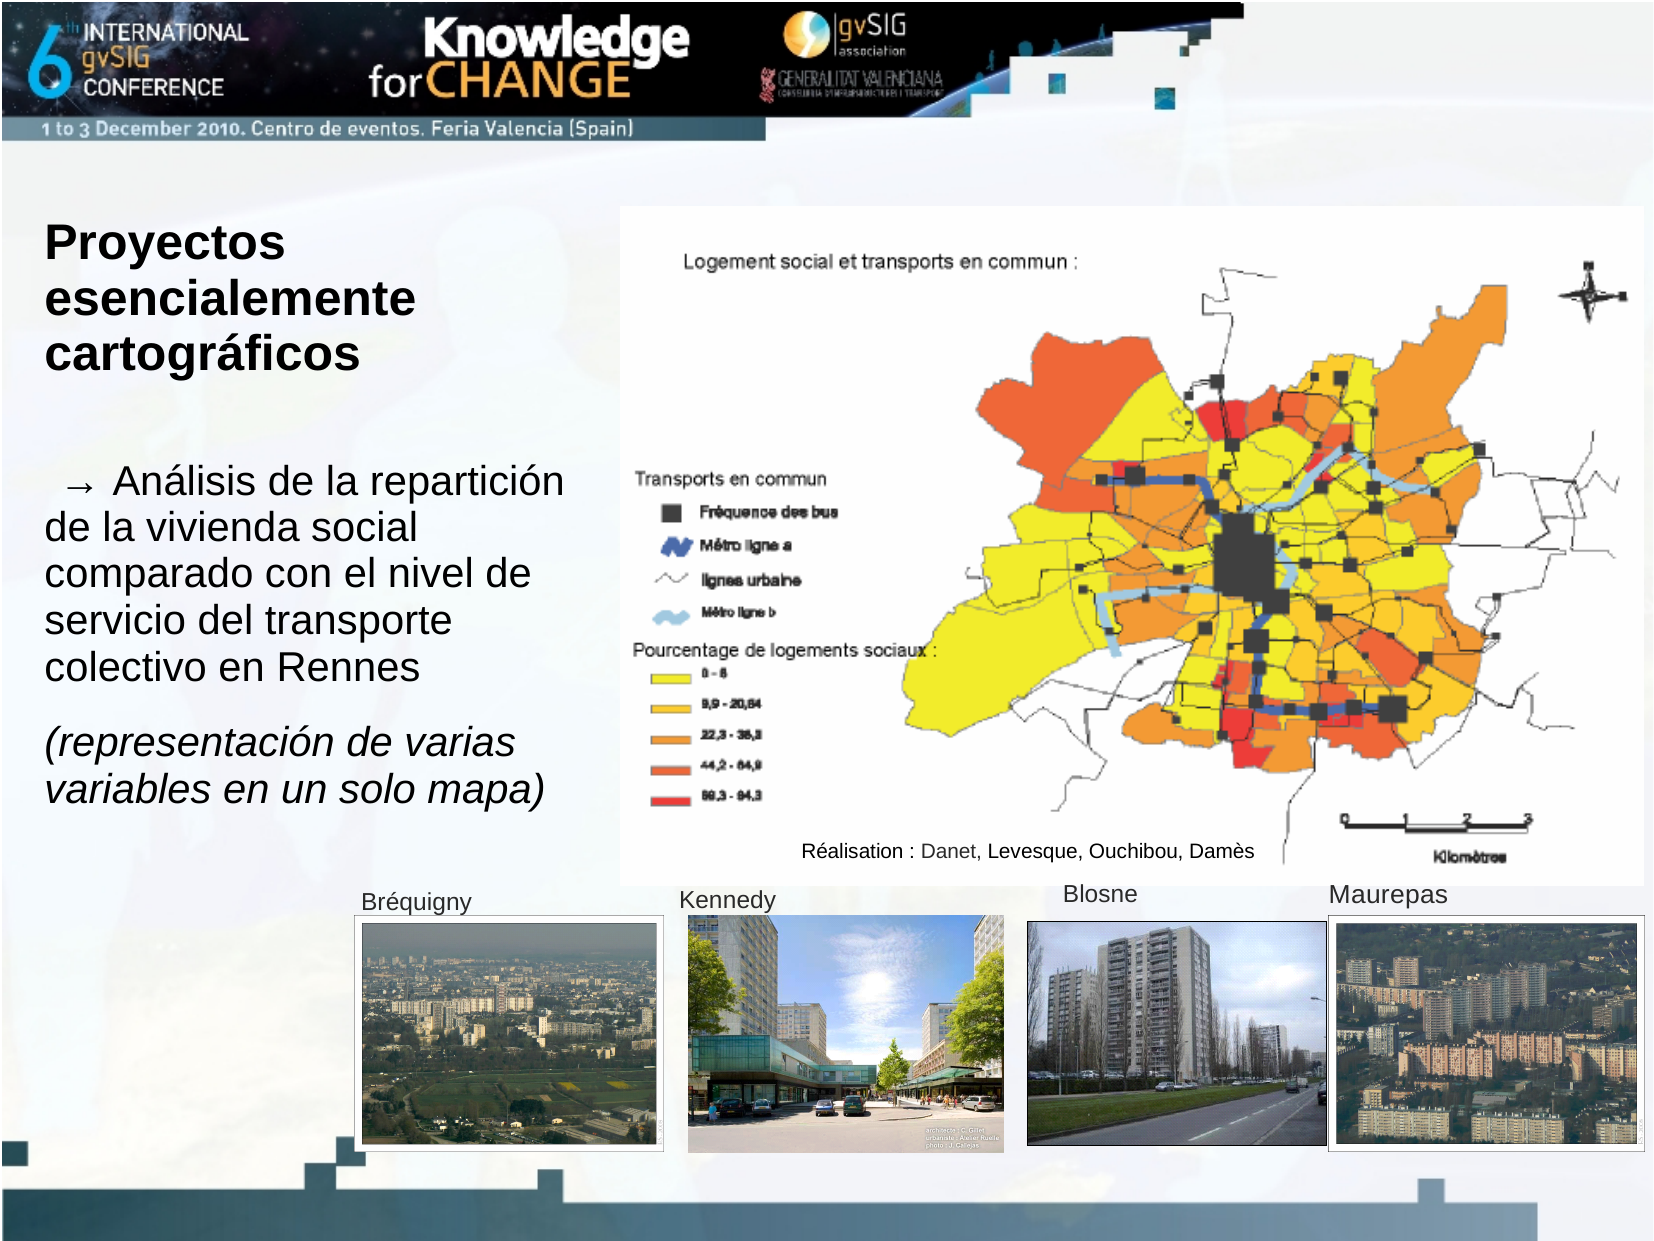

Proyectos esencialemente cartográficos
→ Análisis de la repartición de la vivienda social comparado con el nivel de servicio del transporte colectivo en Rennes
(representación de varias variables en un solo mapa)
Réalisation : Danet, Levesque, Ouchibou, Damès
Blosne
Maurepas
Kennedy
Bréquigny